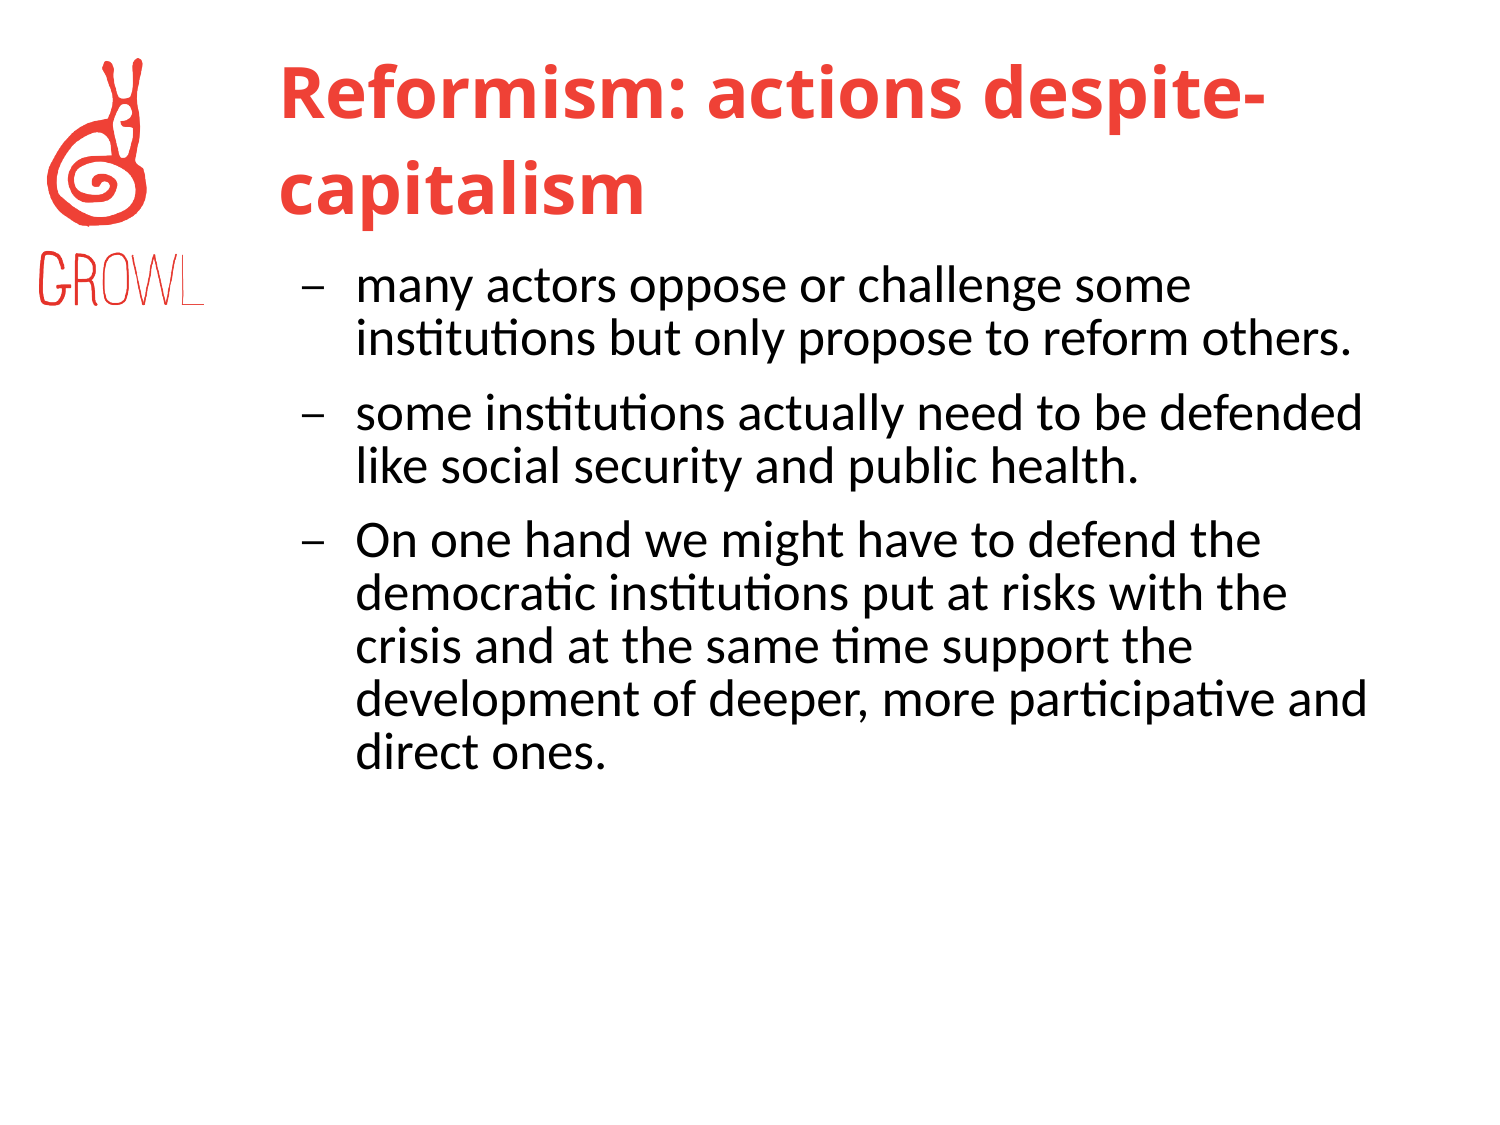

# Reformism: actions despite-capitalism
many actors oppose or challenge some institutions but only propose to reform others.
some institutions actually need to be defended like social security and public health.
On one hand we might have to defend the democratic institutions put at risks with the crisis and at the same time support the development of deeper, more participative and direct ones.